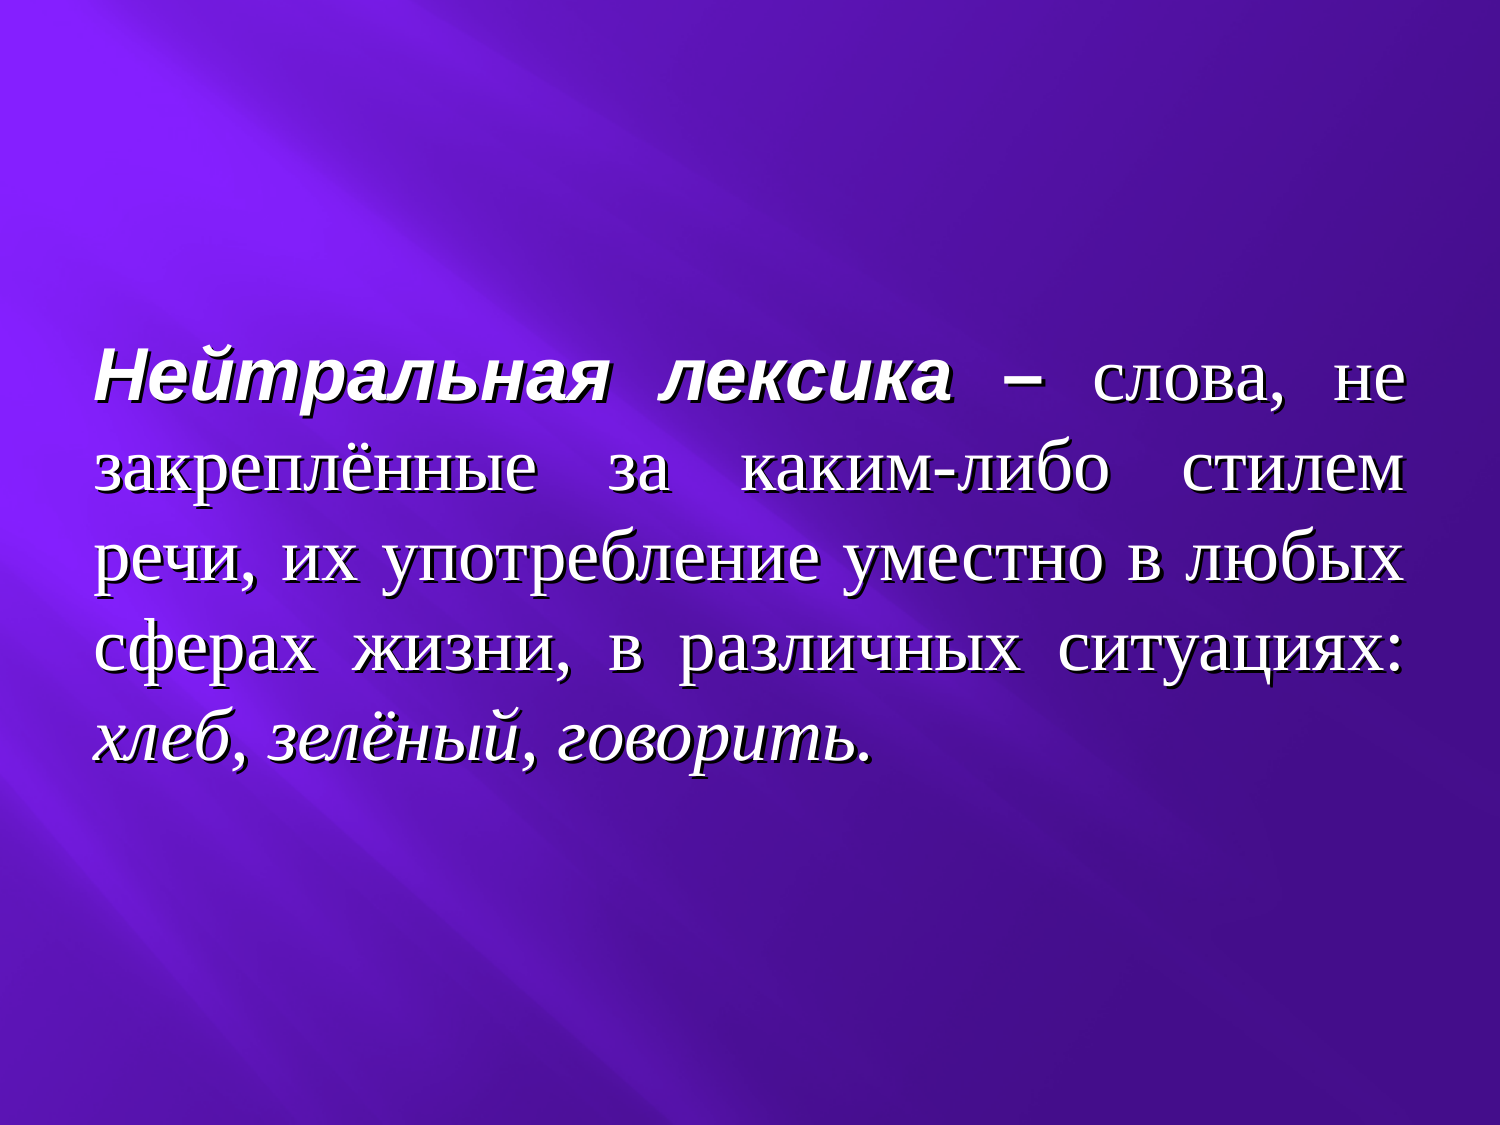

# Нейтральная лексика – слова, не закреплённые за каким-либо стилем речи, их употребление уместно в любых сферах жизни, в различных ситуациях: хлеб, зелёный, говорить.